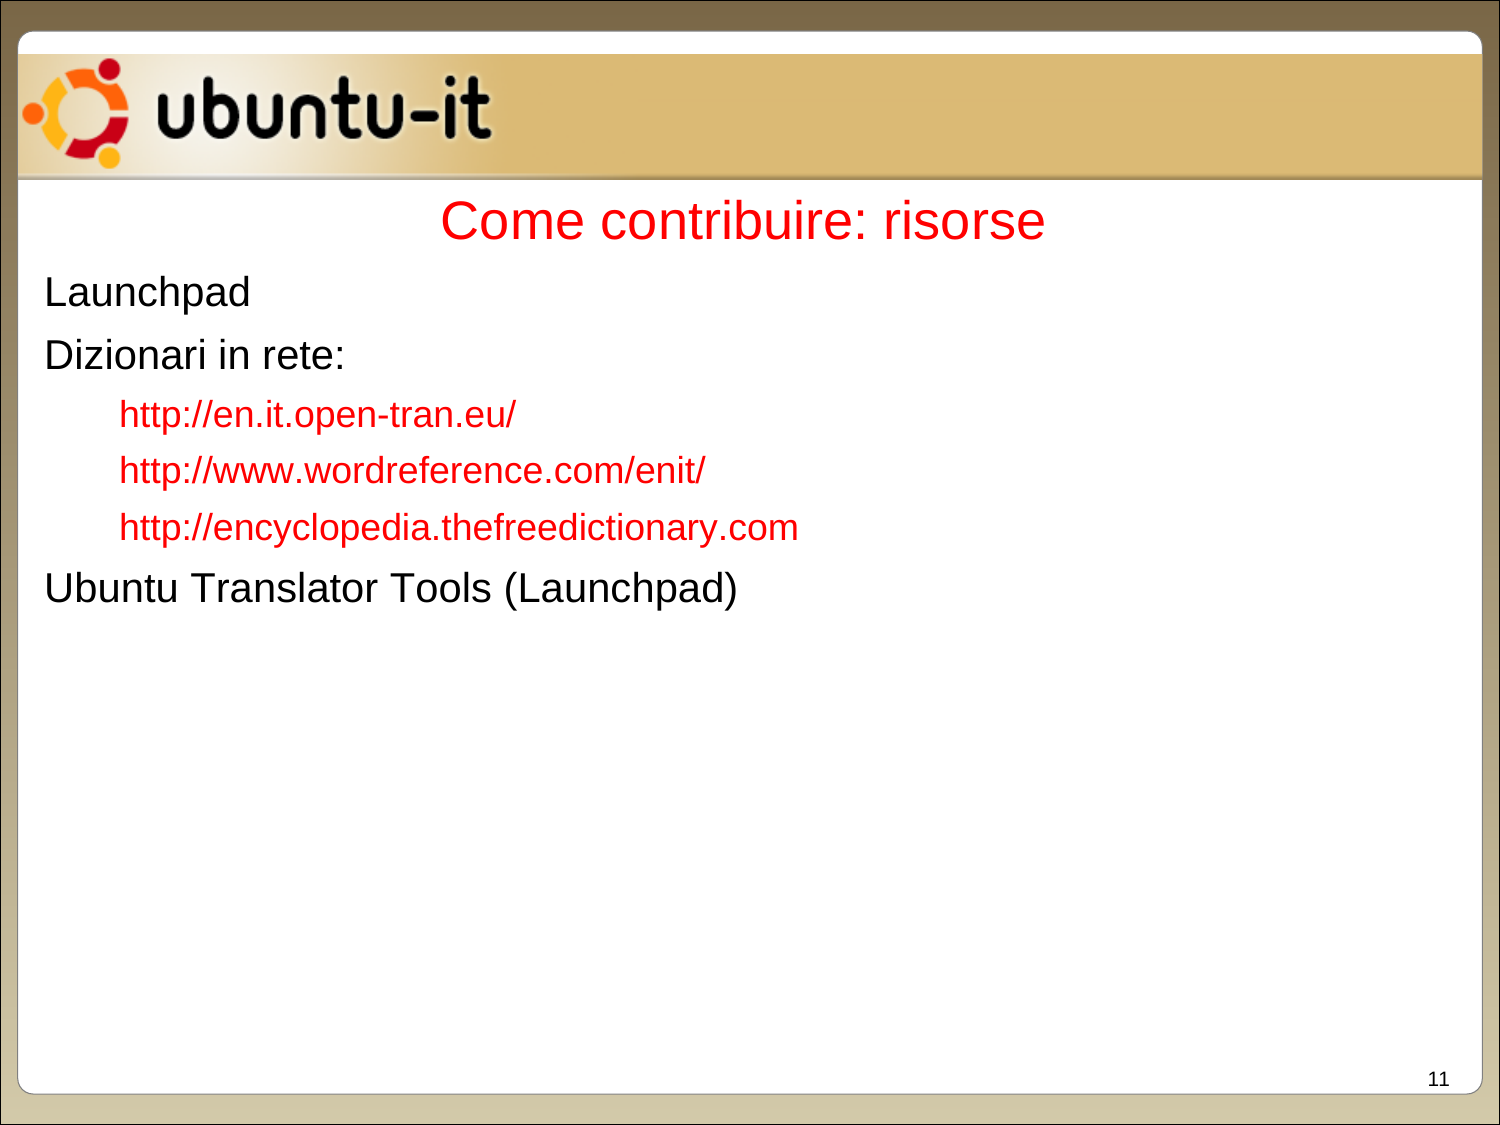

# Come contribuire: risorse
Launchpad
Dizionari in rete:
http://en.it.open-tran.eu/
http://www.wordreference.com/enit/
http://encyclopedia.thefreedictionary.com
Ubuntu Translator Tools (Launchpad)
11